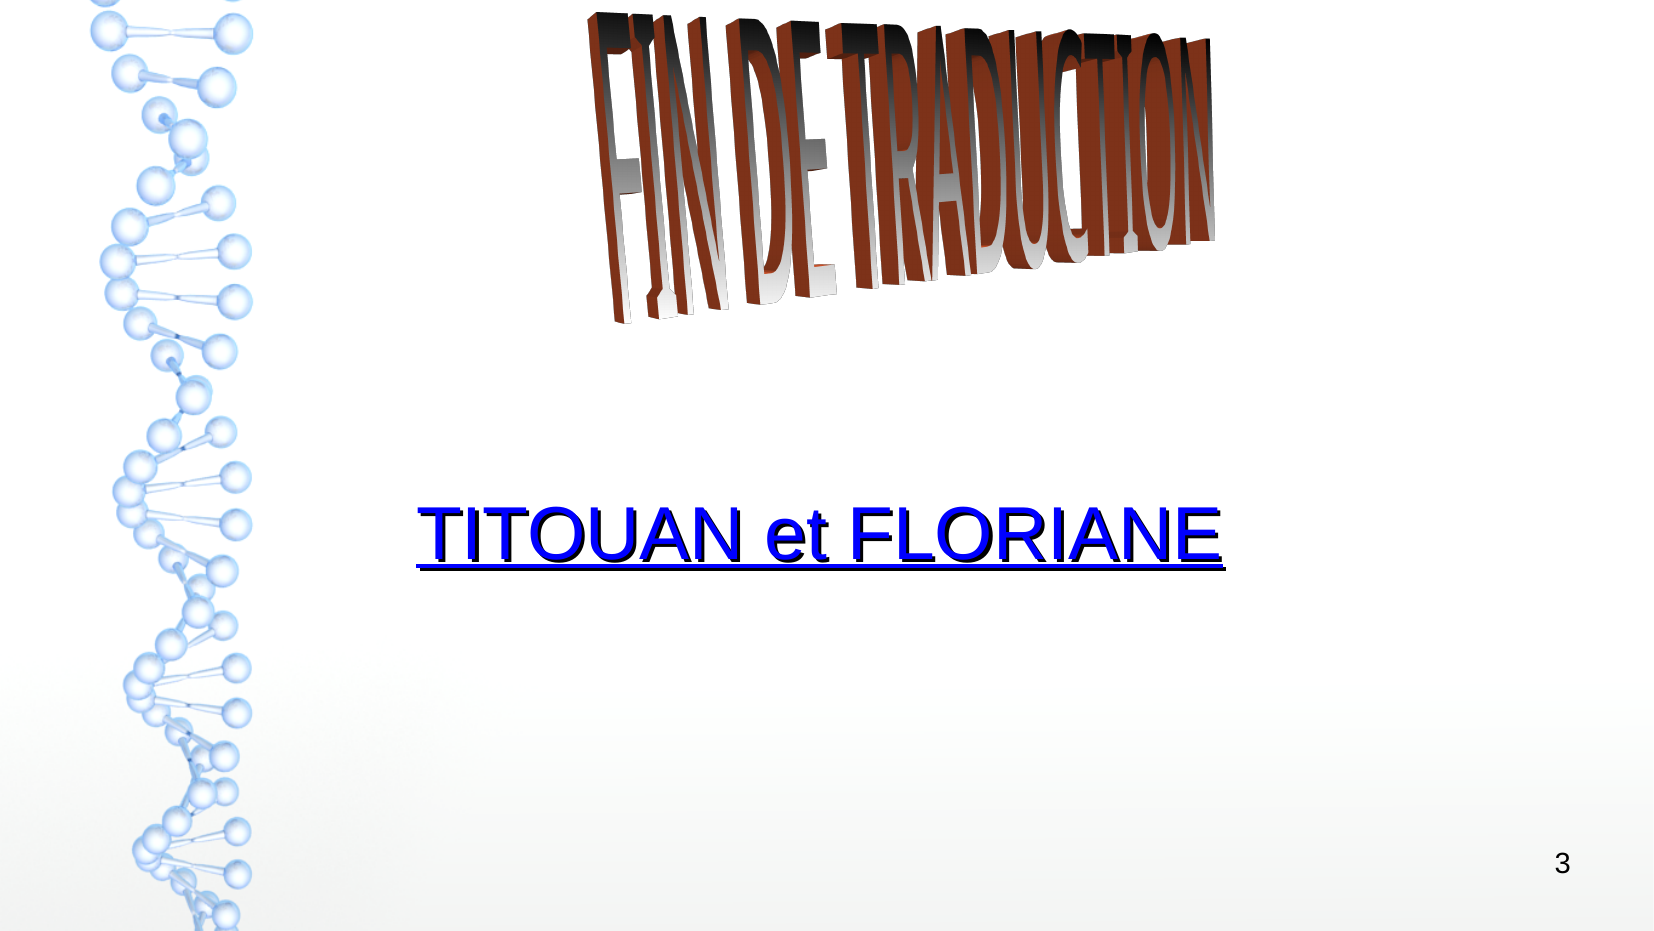

FIN DE TRADUCTION
#
TITOUAN et FLORIANE
3